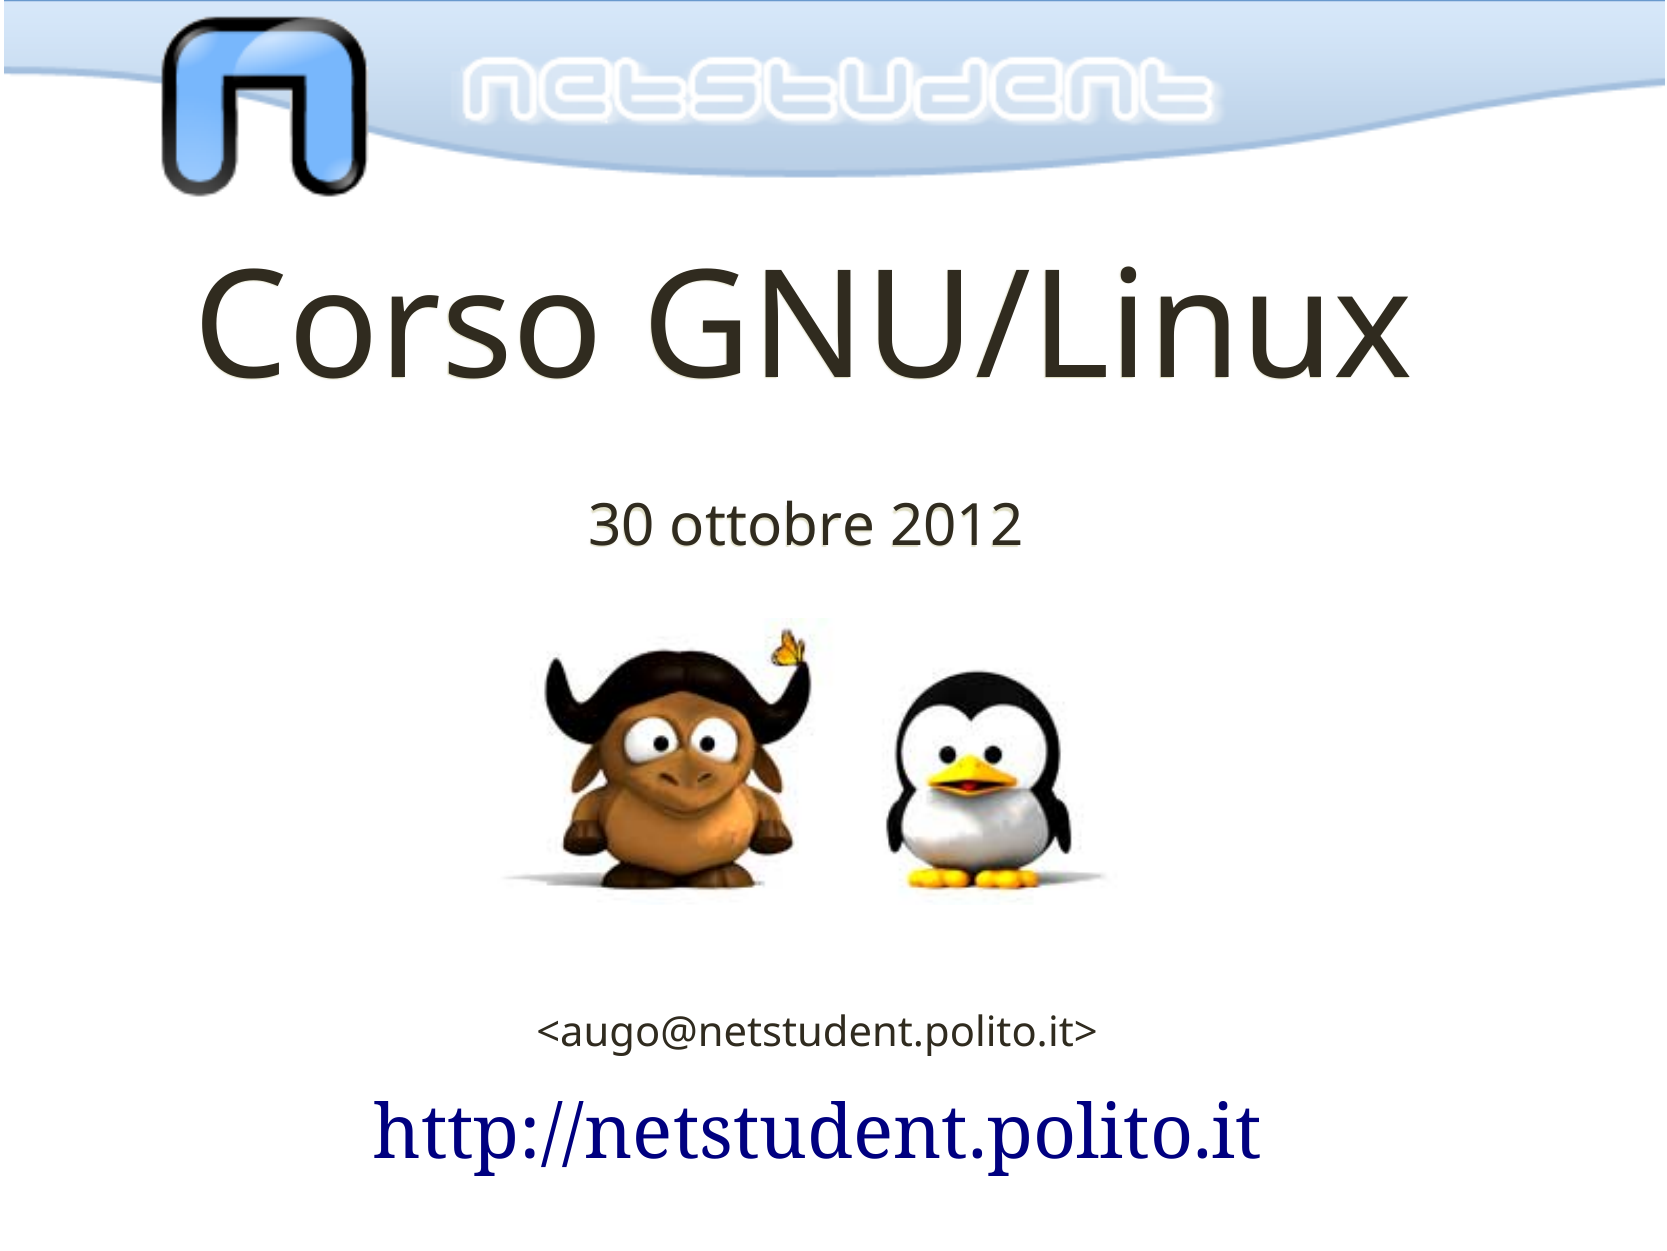

# Corso GNU/Linux
30 ottobre 2012
<augo@netstudent.polito.it>
http://netstudent.polito.it